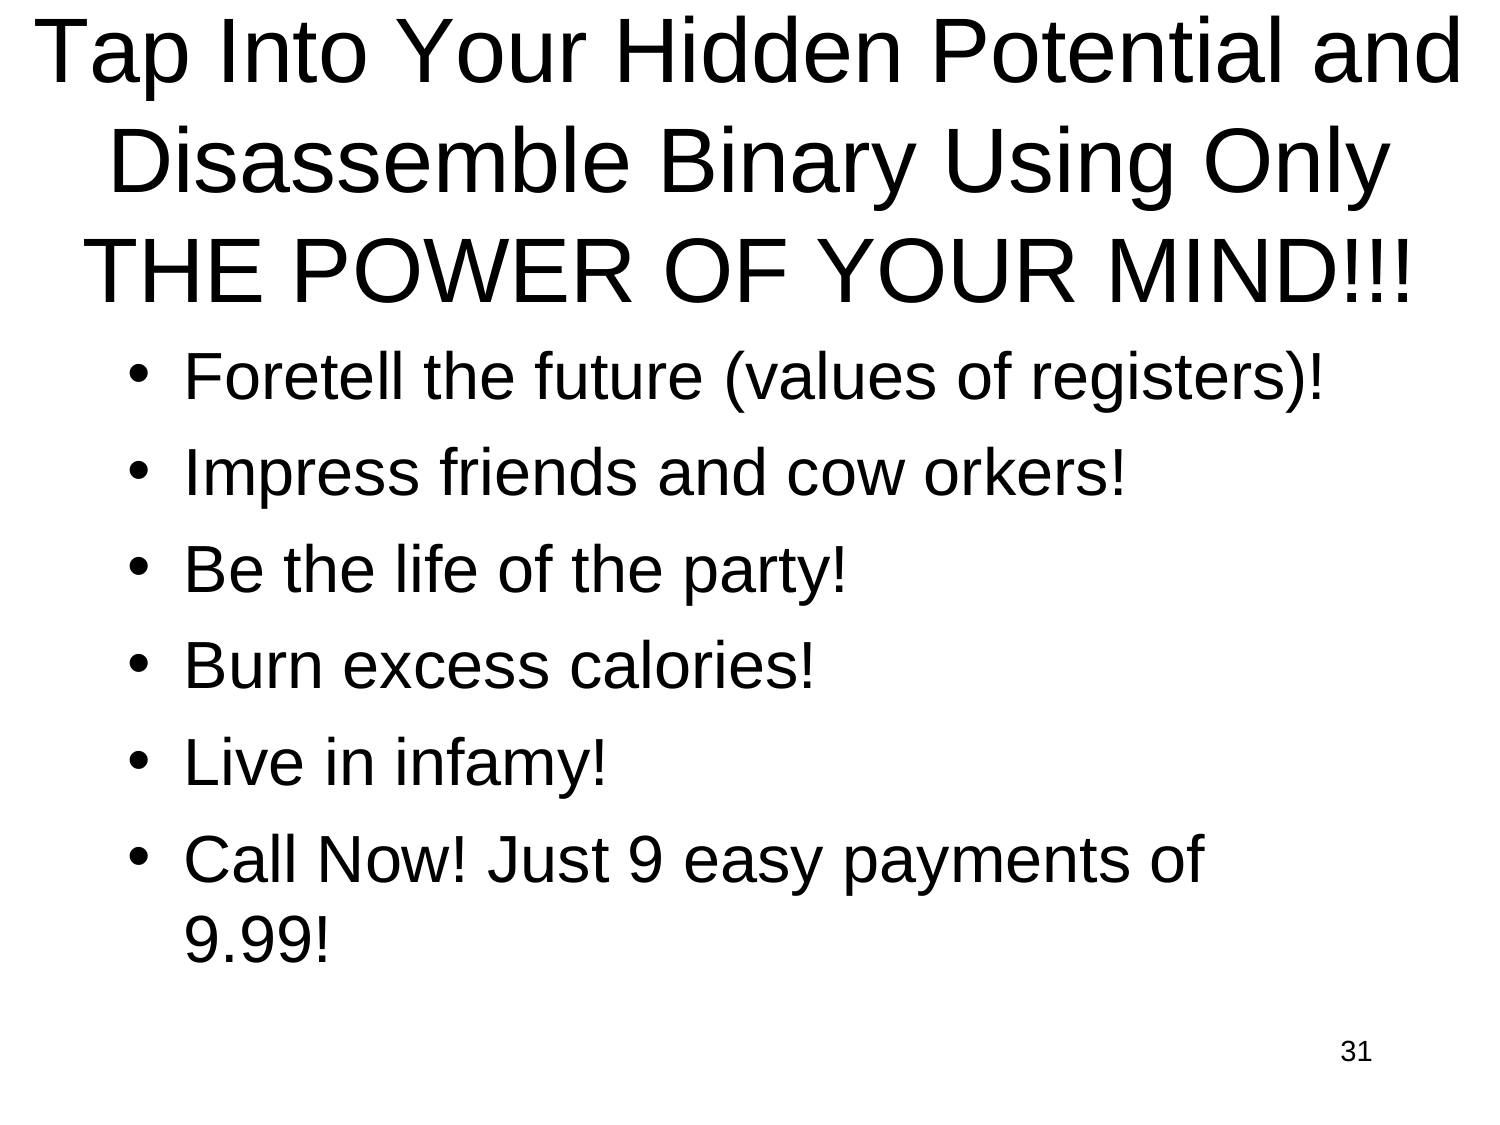

Tap Into Your Hidden Potential and
Disassemble Binary Using Only
THE POWER OF YOUR MIND!!!
# Foretell the future (values of registers)!
Impress friends and cow orkers!
Be the life of the party!
Burn excess calories!
Live in infamy!
Call Now! Just 9 easy payments of 9.99!